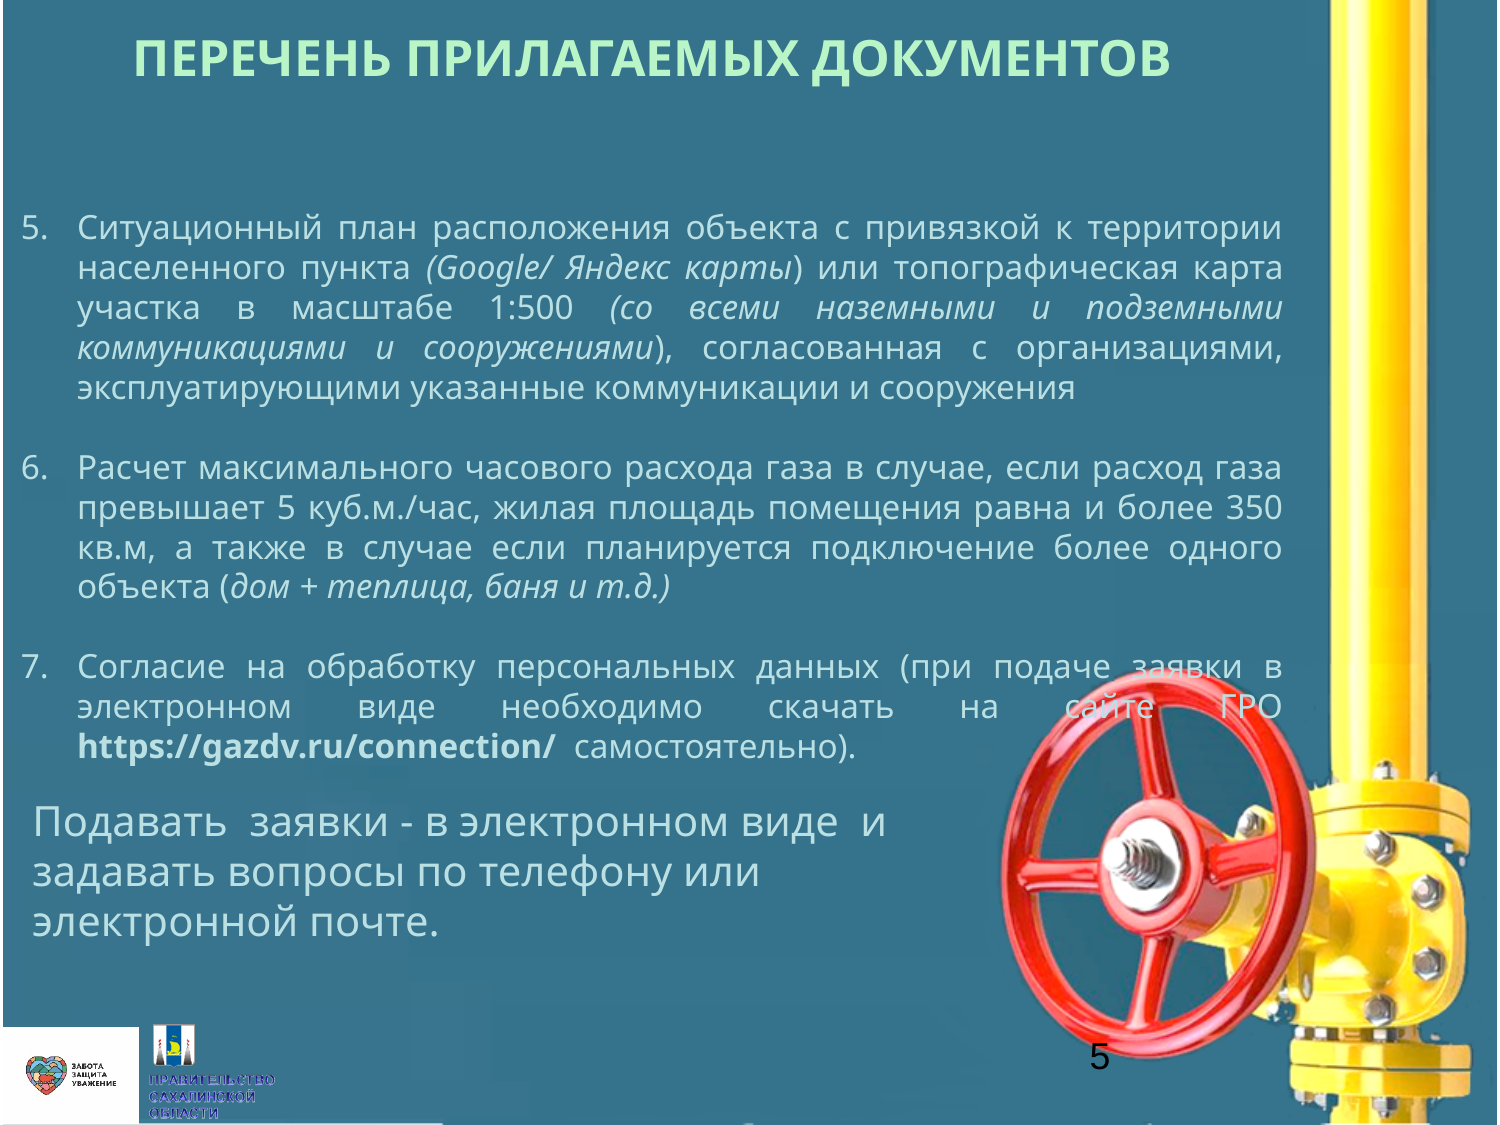

ПЕРЕЧЕНЬ ПРИЛАГАЕМЫХ ДОКУМЕНТОВ
Ситуационный план расположения объекта с привязкой к территории населенного пункта (Google/ Яндекс карты) или топографическая карта участка в масштабе 1:500 (со всеми наземными и подземными коммуникациями и сооружениями), согласованная с организациями, эксплуатирующими указанные коммуникации и сооружения
Расчет максимального часового расхода газа в случае, если расход газа превышает 5 куб.м./час, жилая площадь помещения равна и более 350 кв.м, а также в случае если планируется подключение более одного объекта (дом + теплица, баня и т.д.)
Согласие на обработку персональных данных (при подаче заявки в электронном виде необходимо скачать на сайте ГРО https://gazdv.ru/connection/ самостоятельно).
Подавать заявки - в электронном виде и задавать вопросы по телефону или электронной почте.